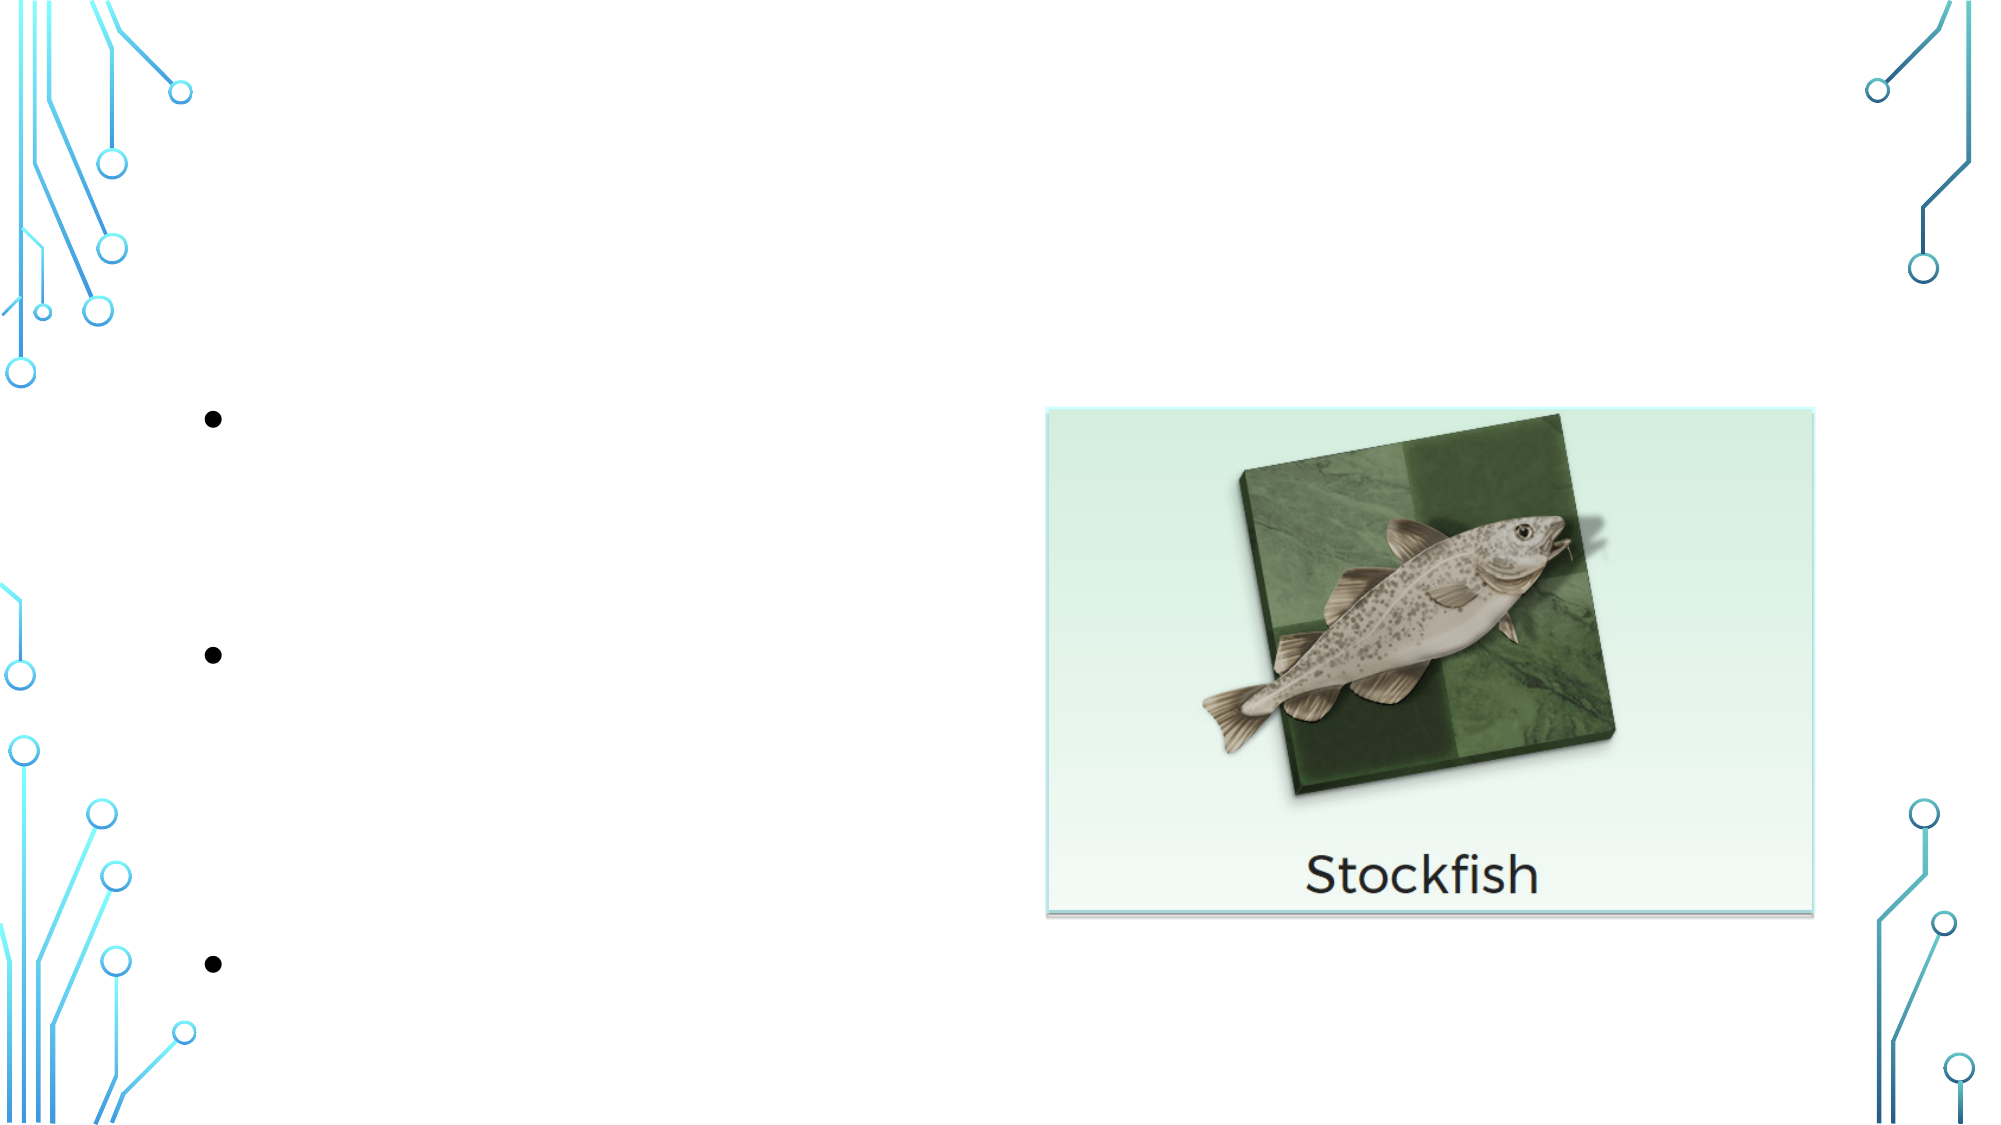

# Alpha Zero
Alpha Zero je generalizovaný algoritmus ktorý vznikol z jeho predchodcov.
Dokázal poraziť donedávna najlepší program na hranie šachu Stockfish už po štyroch hodinách tréningu.